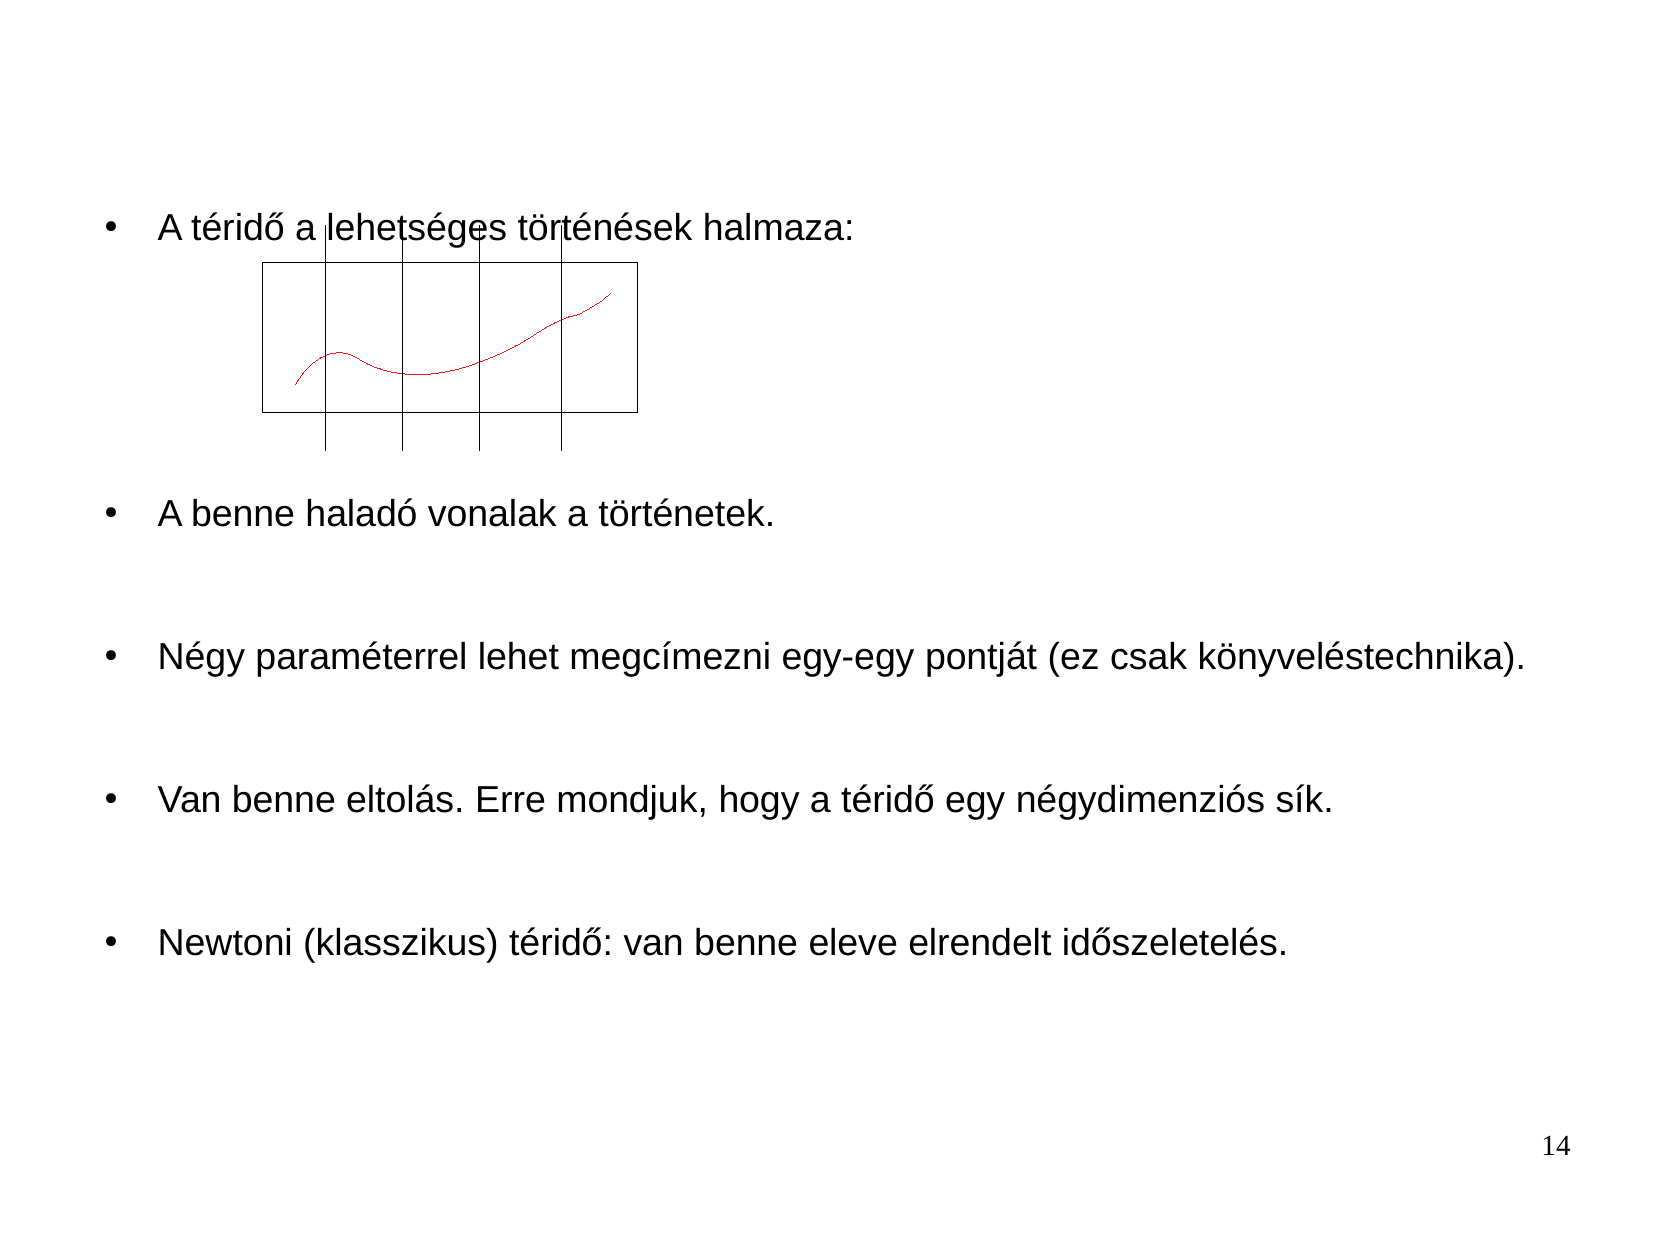

# A téridő a lehetséges történések halmaza:
A benne haladó vonalak a történetek.
Négy paraméterrel lehet megcímezni egy-egy pontját (ez csak könyveléstechnika).
Van benne eltolás. Erre mondjuk, hogy a téridő egy négydimenziós sík.
Newtoni (klasszikus) téridő: van benne eleve elrendelt időszeletelés.
14